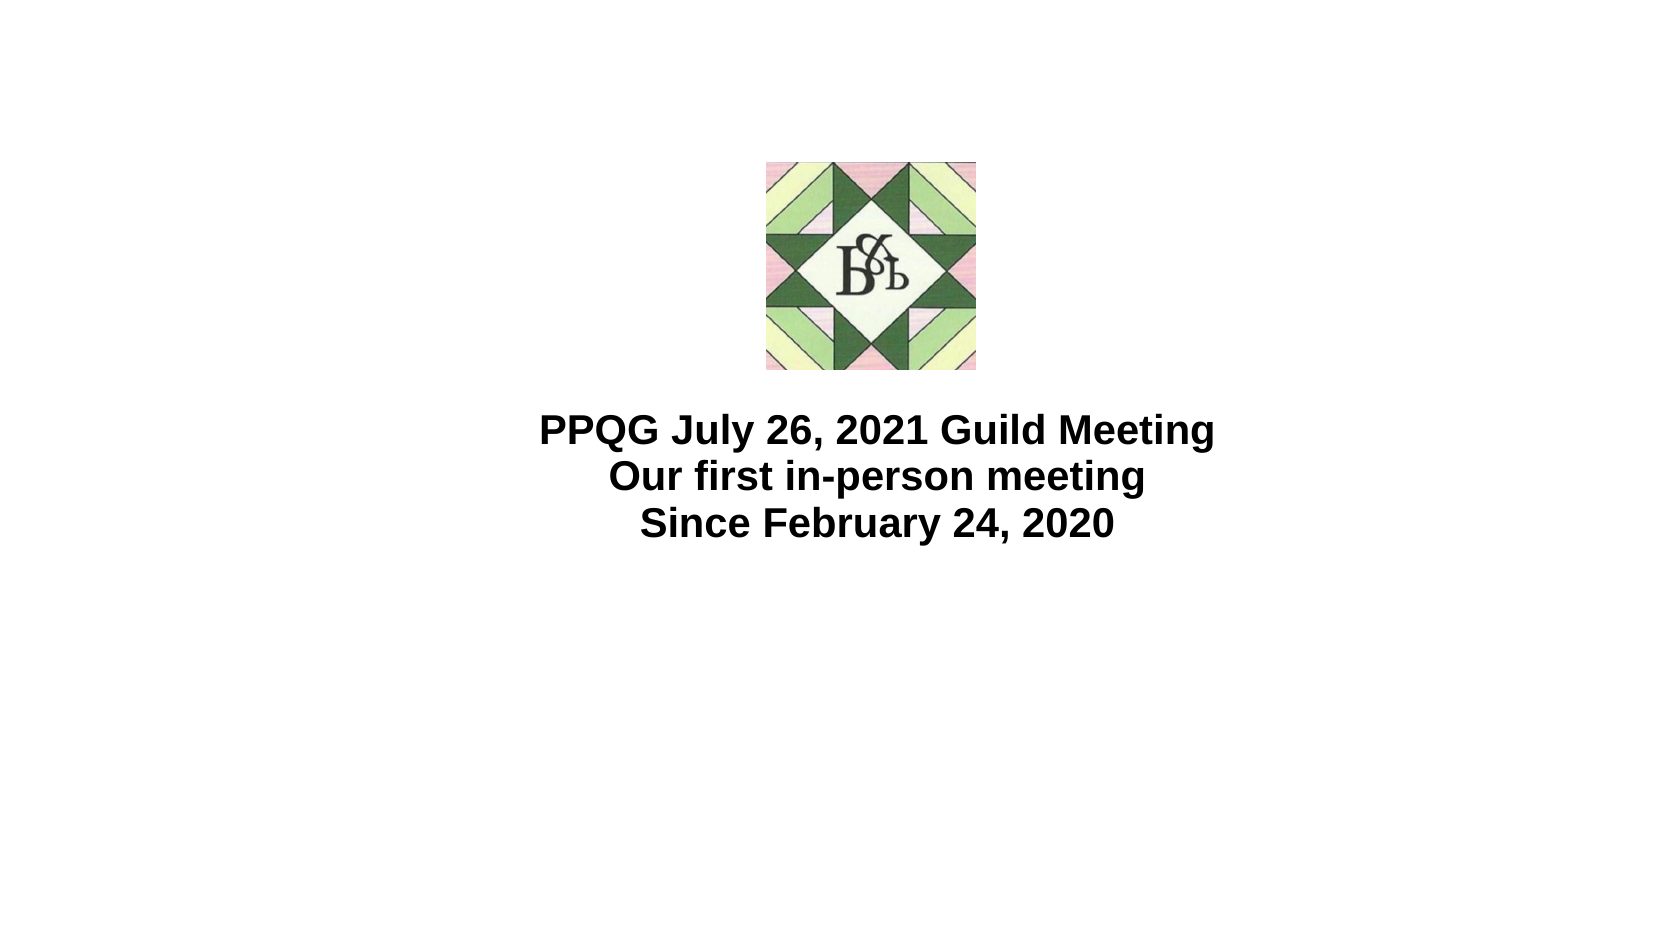

PPQG July 26, 2021 Guild Meeting
Our first in-person meeting
Since February 24, 2020